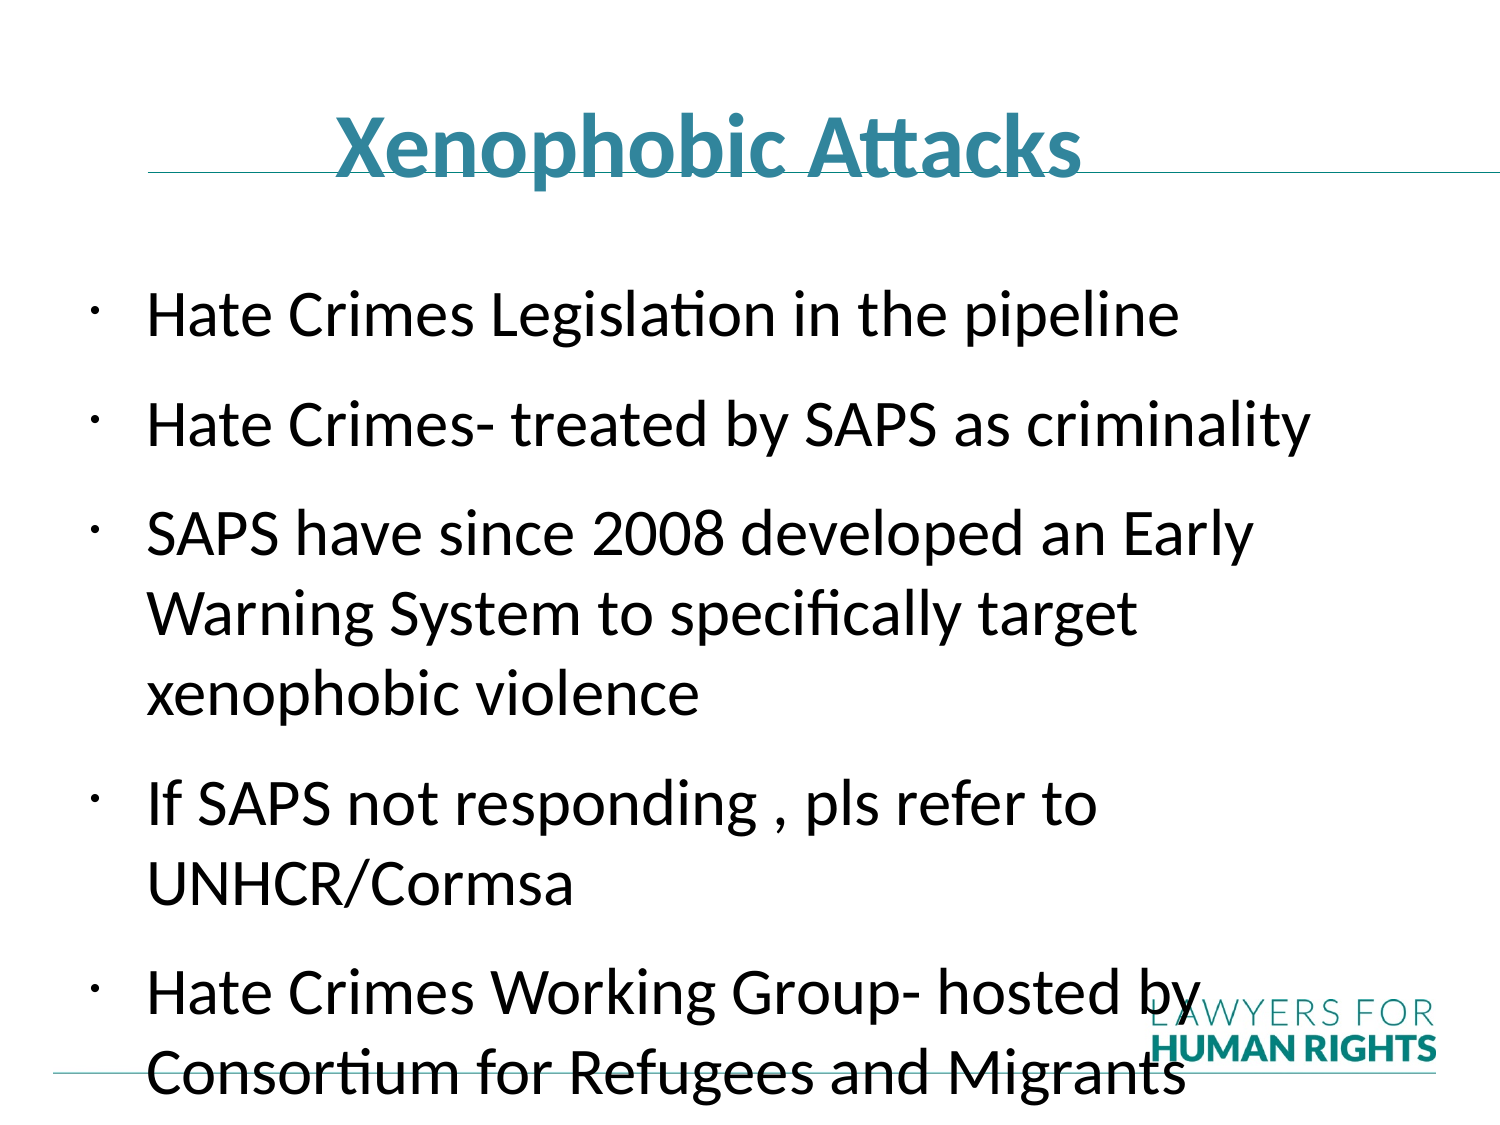

# Xenophobic Attacks
Hate Crimes Legislation in the pipeline
Hate Crimes- treated by SAPS as criminality
SAPS have since 2008 developed an Early Warning System to specifically target xenophobic violence
If SAPS not responding , pls refer to UNHCR/Cormsa
Hate Crimes Working Group- hosted by Consortium for Refugees and Migrants